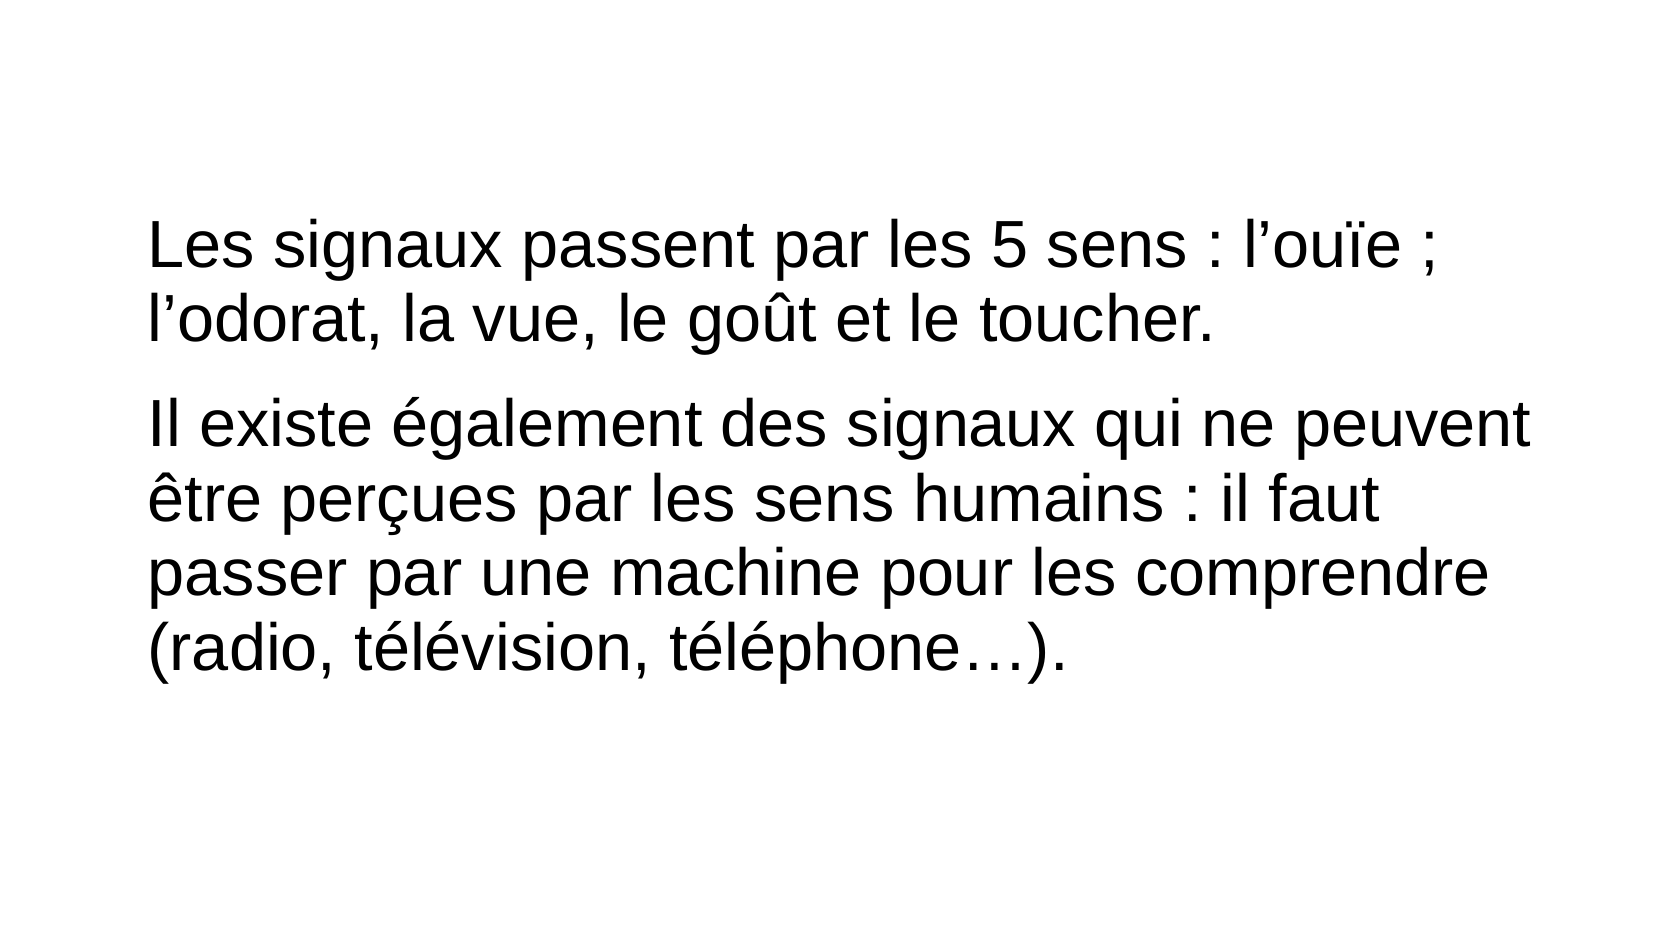

# Les signaux passent par les 5 sens : l’ouïe ; l’odorat, la vue, le goût et le toucher.
Il existe également des signaux qui ne peuvent être perçues par les sens humains : il faut passer par une machine pour les comprendre (radio, télévision, téléphone…).